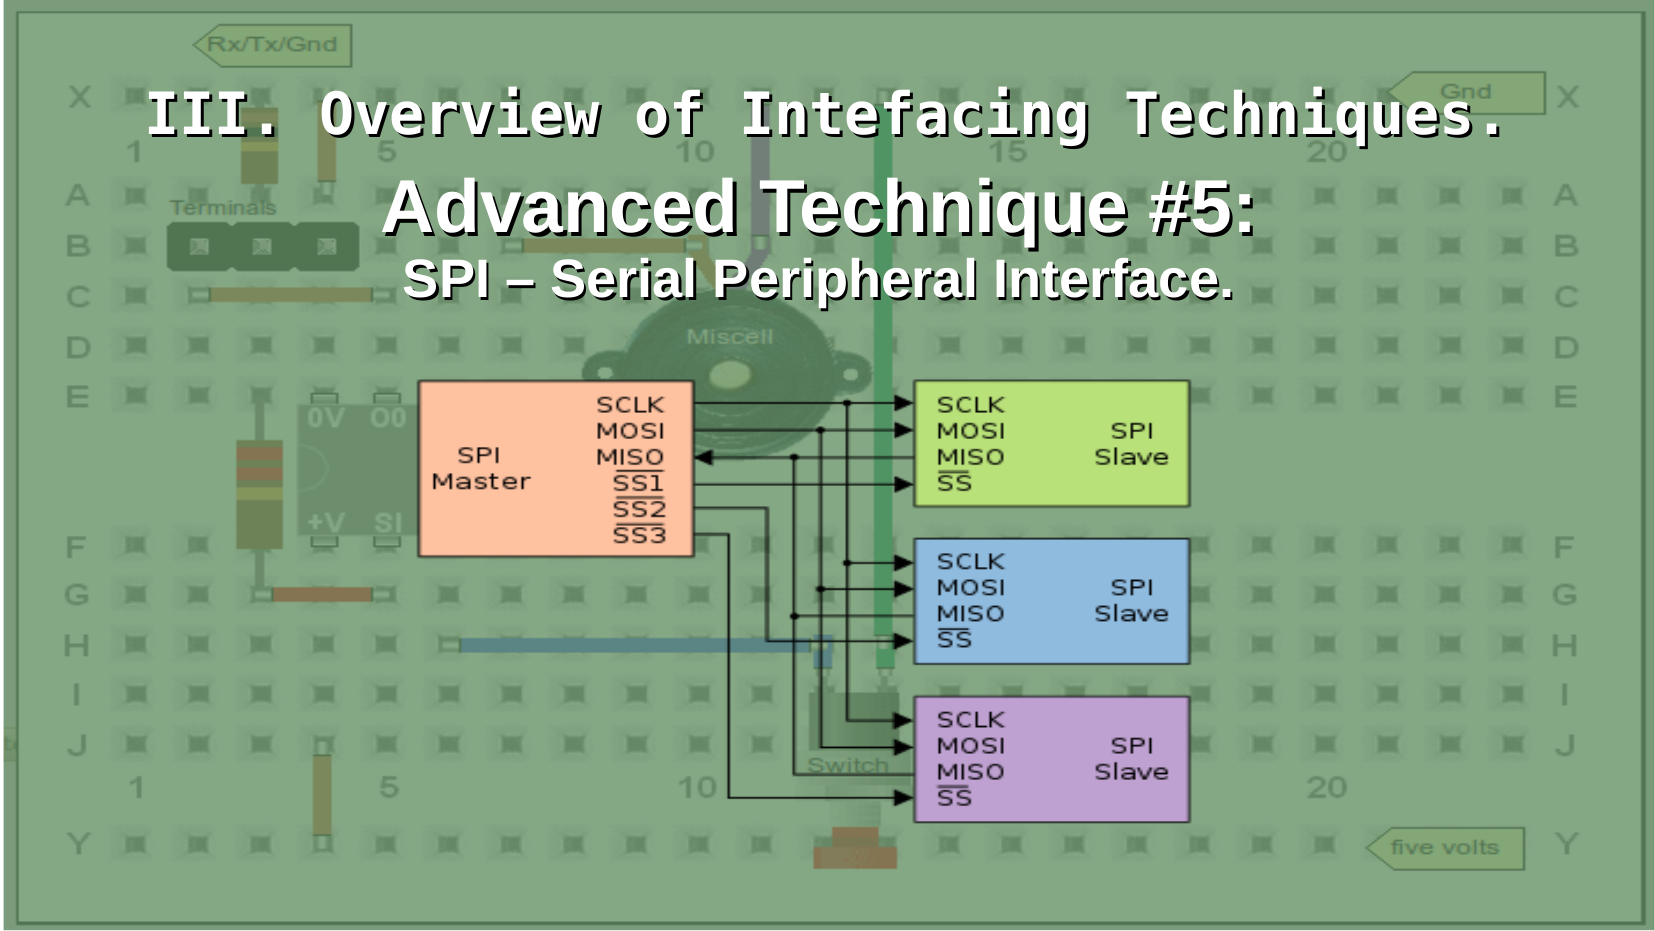

# III. Overview of Intefacing Techniques.
Advanced Technique #5:
SPI – Serial Peripheral Interface.